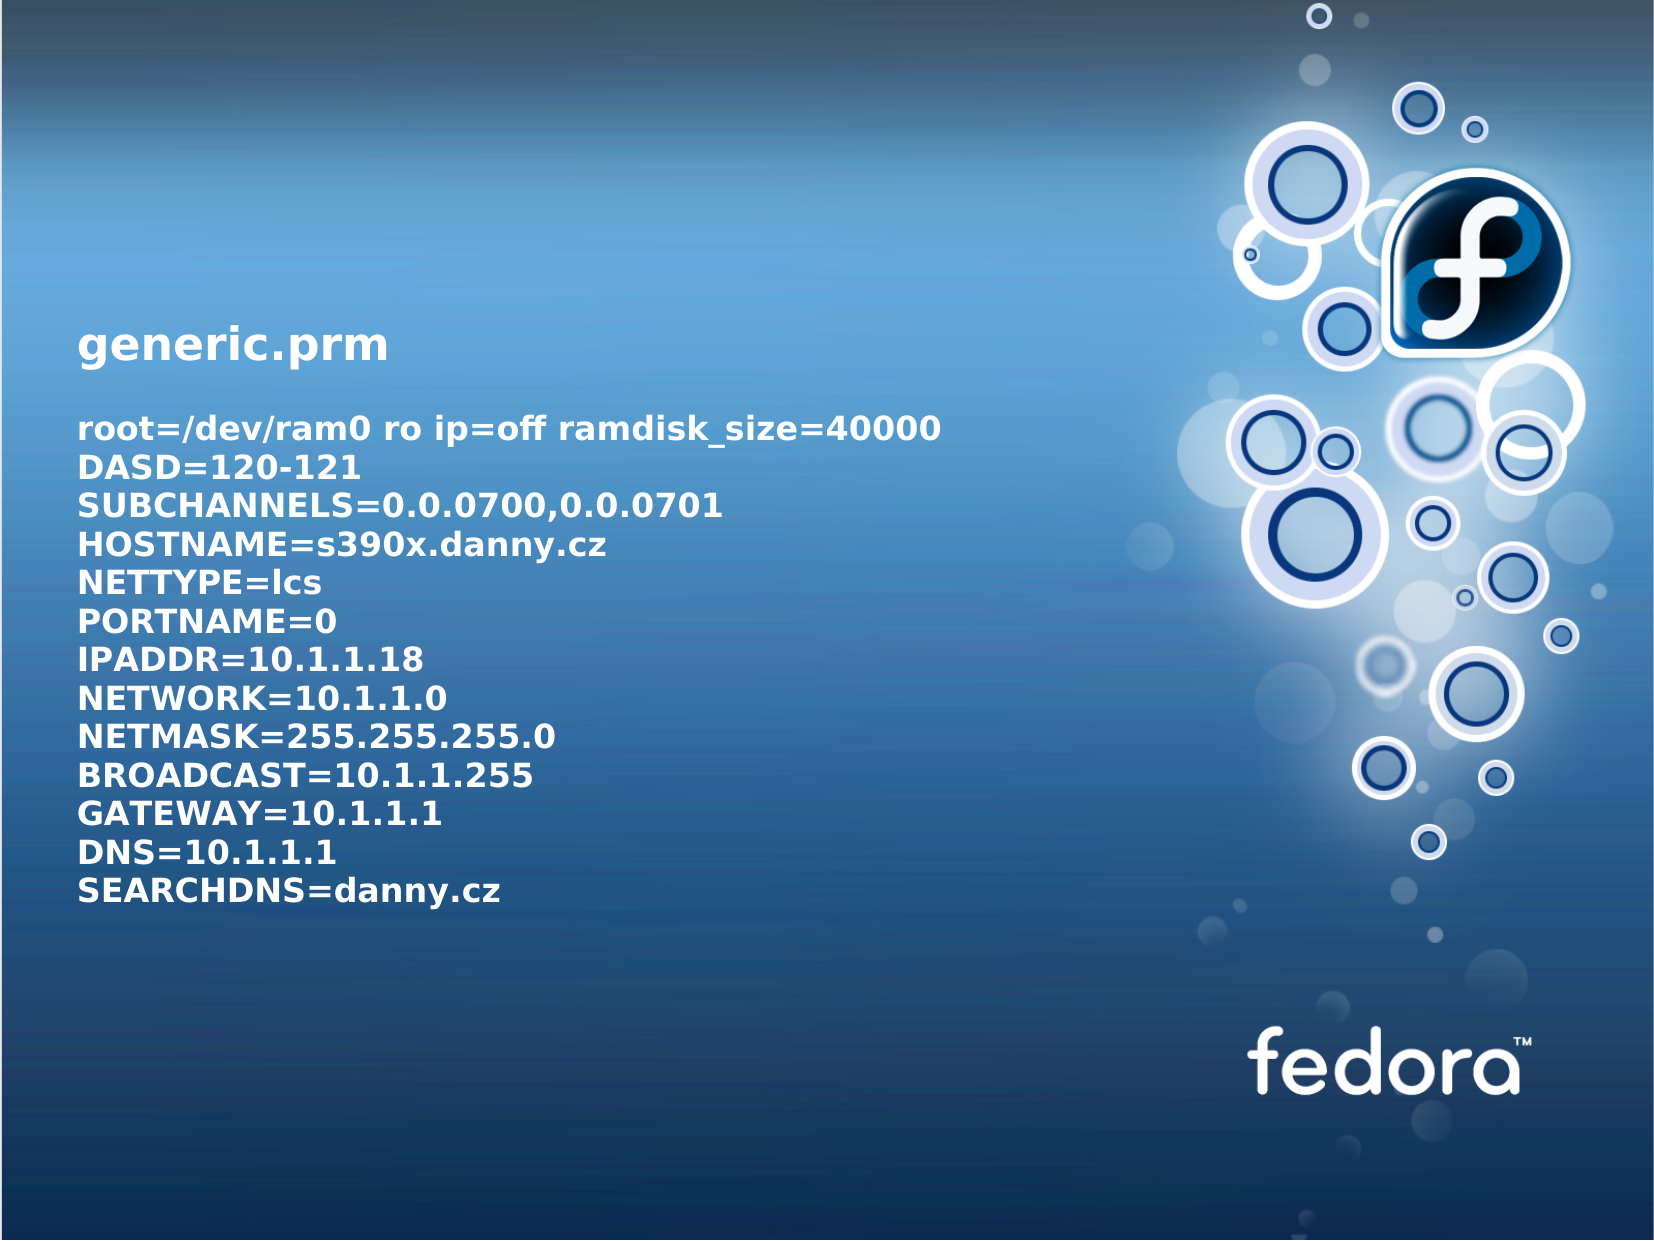

# generic.prm root=/dev/ram0 ro ip=off ramdisk_size=40000 DASD=120-121 SUBCHANNELS=0.0.0700,0.0.0701 HOSTNAME=s390x.danny.cz NETTYPE=lcs PORTNAME=0 IPADDR=10.1.1.18 NETWORK=10.1.1.0 NETMASK=255.255.255.0 BROADCAST=10.1.1.255 GATEWAY=10.1.1.1 DNS=10.1.1.1 SEARCHDNS=danny.cz